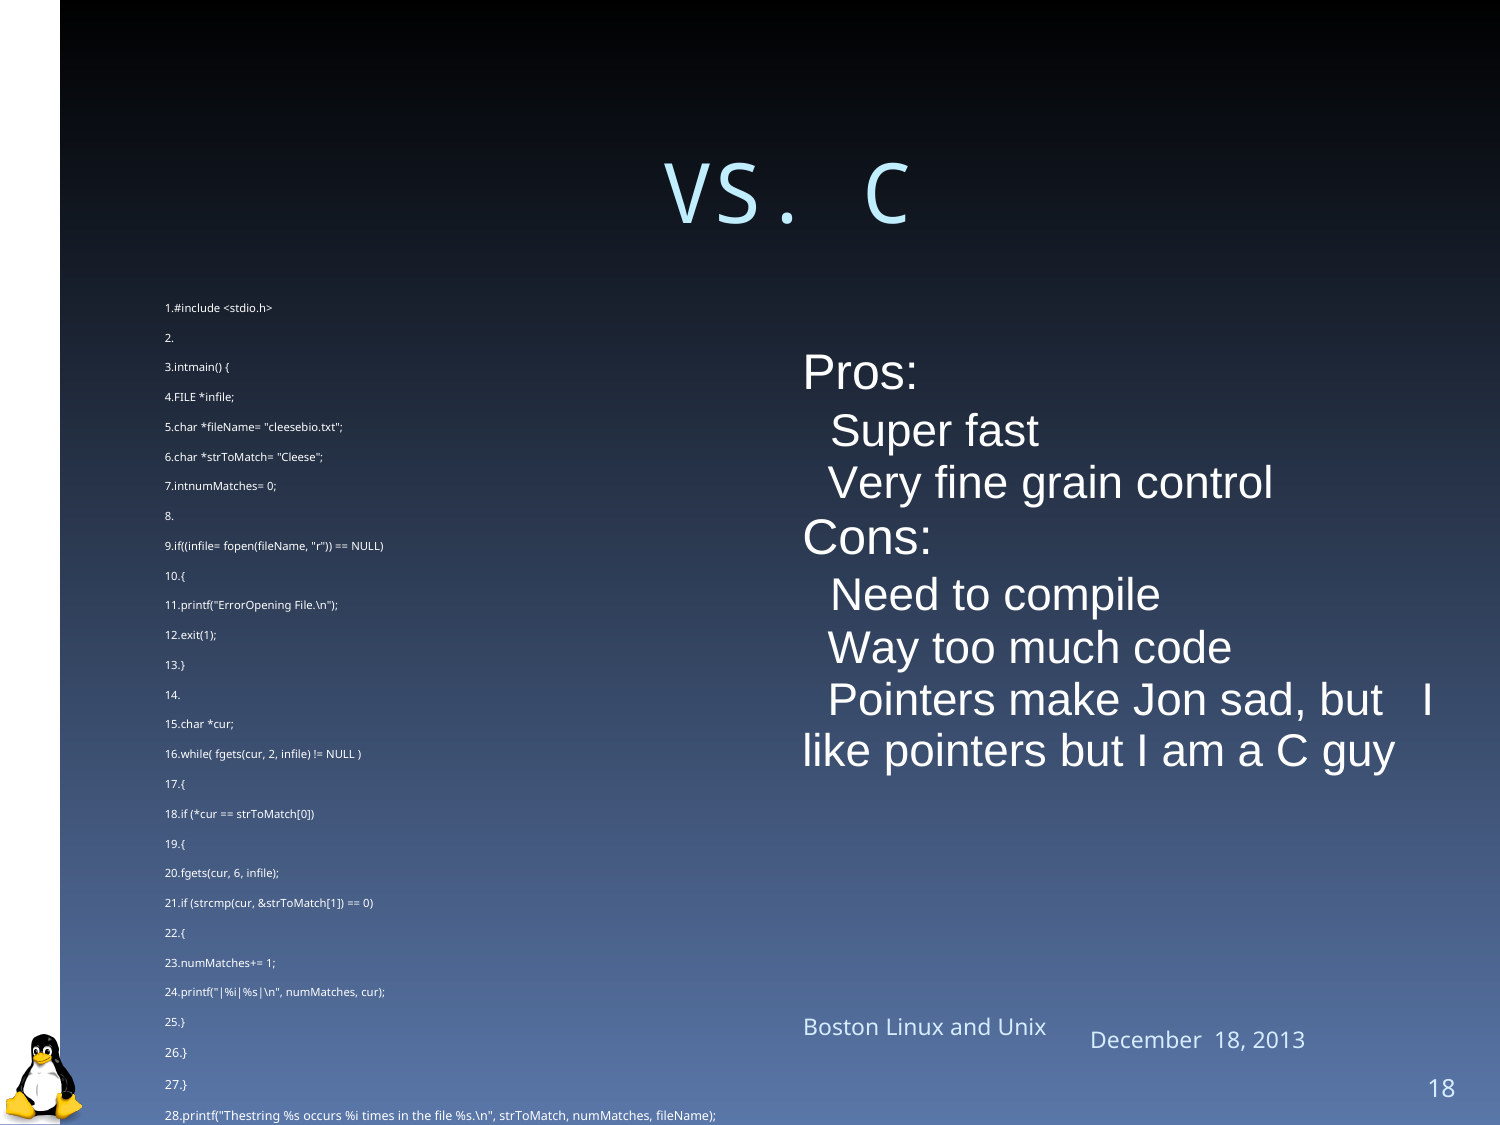

# VS. C
1.#include <stdio.h>
2.
3.intmain() {
4.FILE *infile;
5.char *fileName= "cleesebio.txt";
6.char *strToMatch= "Cleese";
7.intnumMatches= 0;
8.
9.if((infile= fopen(fileName, "r")) == NULL)
10.{
11.printf("ErrorOpening File.\n");
12.exit(1);
13.}
14.
15.char *cur;
16.while( fgets(cur, 2, infile) != NULL )
17.{
18.if (*cur == strToMatch[0])
19.{
20.fgets(cur, 6, infile);
21.if (strcmp(cur, &strToMatch[1]) == 0)
22.{
23.numMatches+= 1;
24.printf("|%i|%s|\n", numMatches, cur);
25.}
26.}
27.}
28.printf("Thestring %s occurs %i times in the file %s.\n", strToMatch, numMatches, fileName);
29.fclose(infile);
30.}
Pros:
 Super fast
 Very fine grain control
Cons:
 Need to compile
 Way too much code
 Pointers make Jon sad, but I like pointers but I am a C guy
December 18, 2013
18